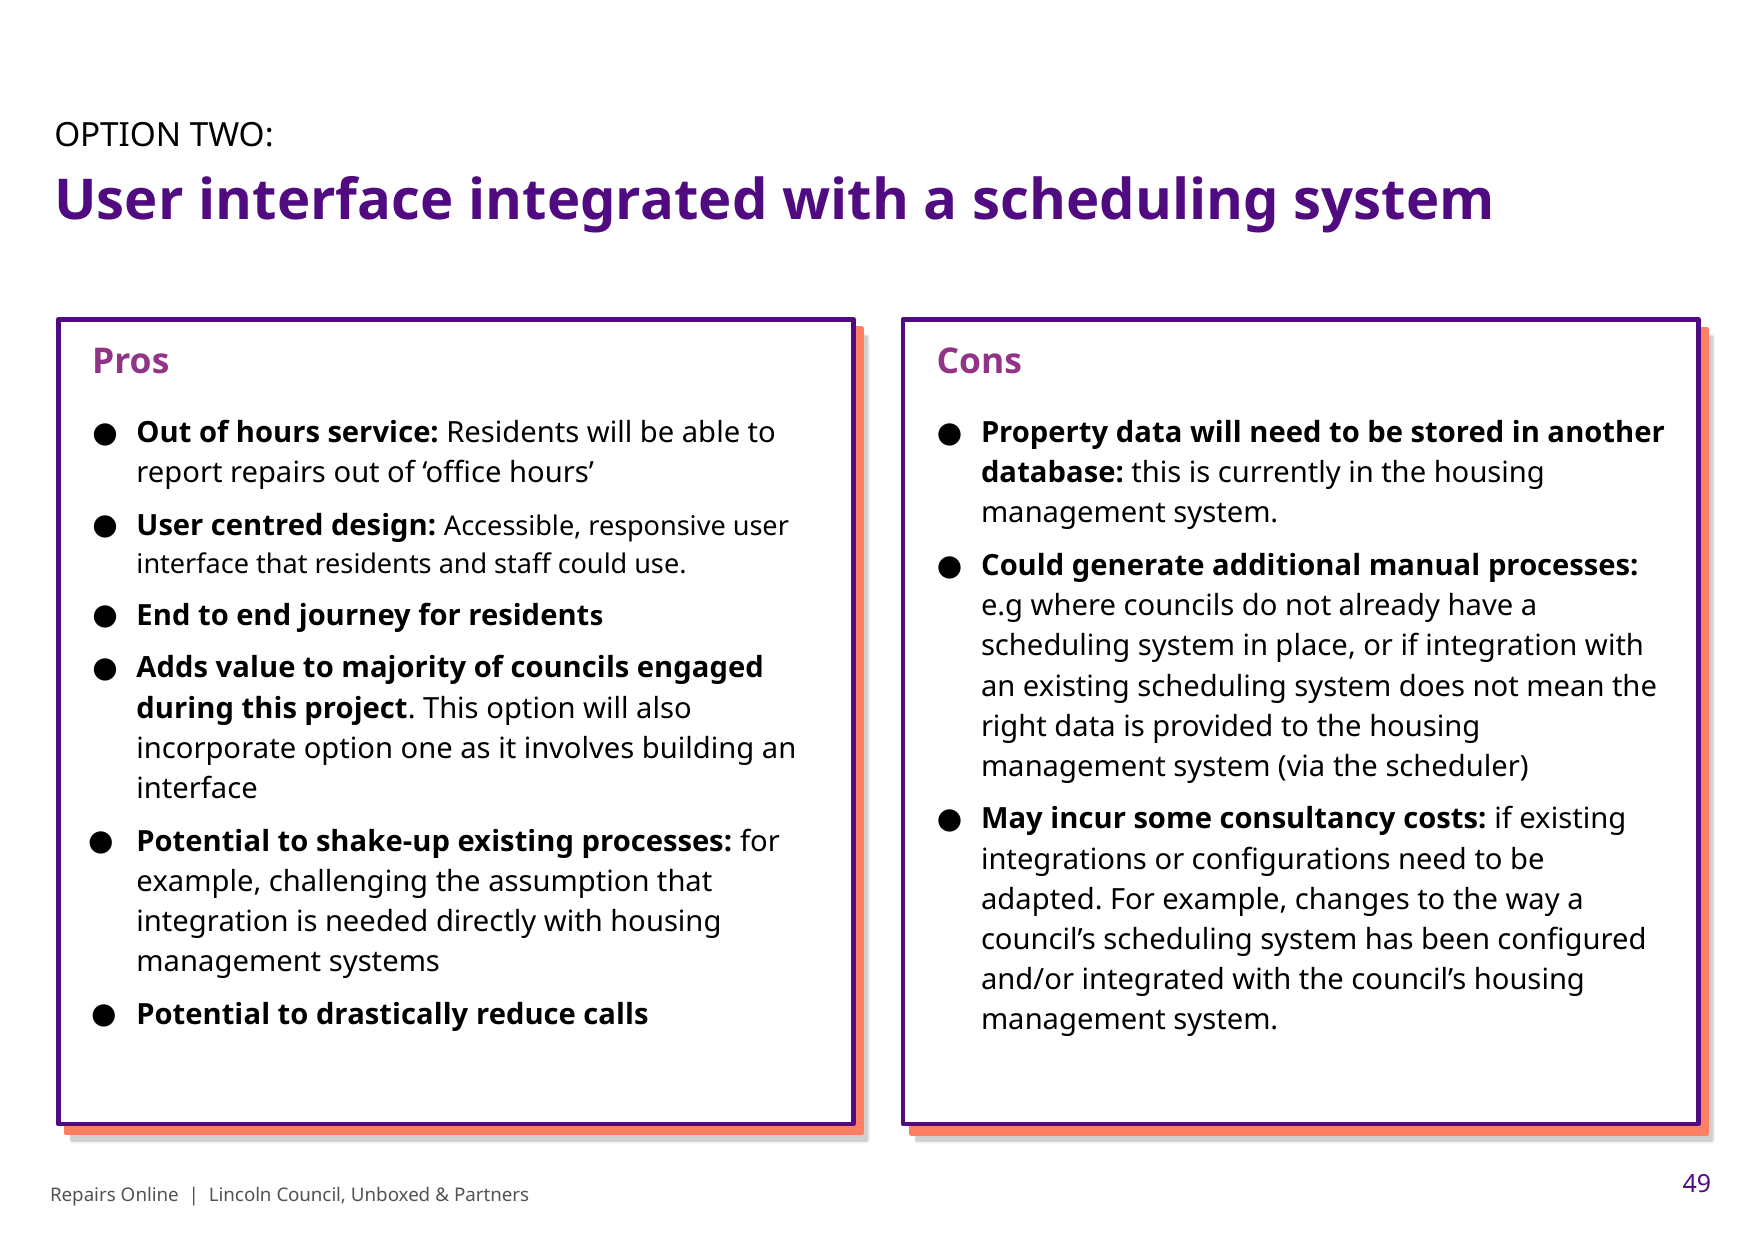

OPTION TWO:
User interface integrated with a scheduling system
Pros
Out of hours service: Residents will be able to report repairs out of ‘office hours’
User centred design: Accessible, responsive user interface that residents and staff could use.
End to end journey for residents
Adds value to majority of councils engaged during this project. This option will also incorporate option one as it involves building an interface
Potential to shake-up existing processes: for example, challenging the assumption that integration is needed directly with housing management systems
Potential to drastically reduce calls
Cons
Property data will need to be stored in another database: this is currently in the housing management system.
Could generate additional manual processes: e.g where councils do not already have a scheduling system in place, or if integration with an existing scheduling system does not mean the right data is provided to the housing management system (via the scheduler)
May incur some consultancy costs: if existing integrations or configurations need to be adapted. For example, changes to the way a council’s scheduling system has been configured and/or integrated with the council’s housing management system.